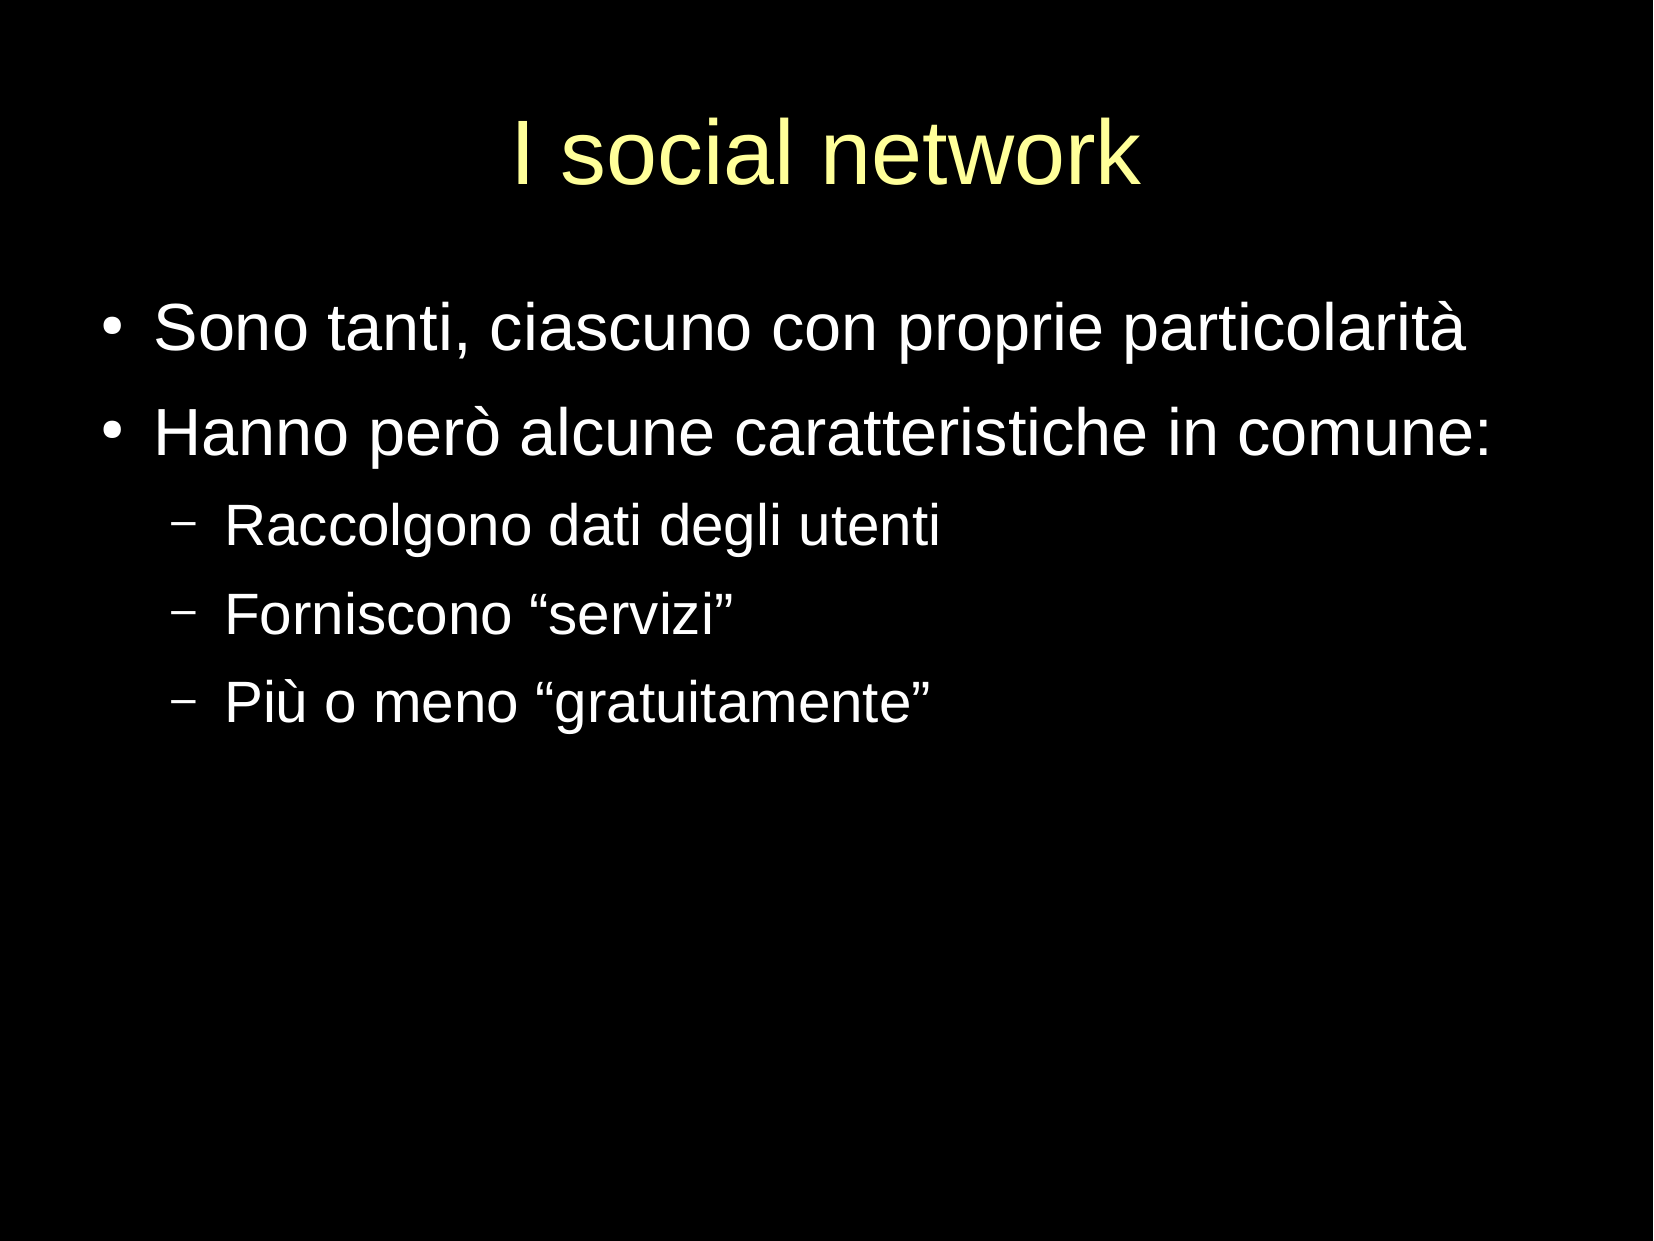

# I social network
Sono tanti, ciascuno con proprie particolarità
Hanno però alcune caratteristiche in comune:
Raccolgono dati degli utenti
Forniscono “servizi”
Più o meno “gratuitamente”